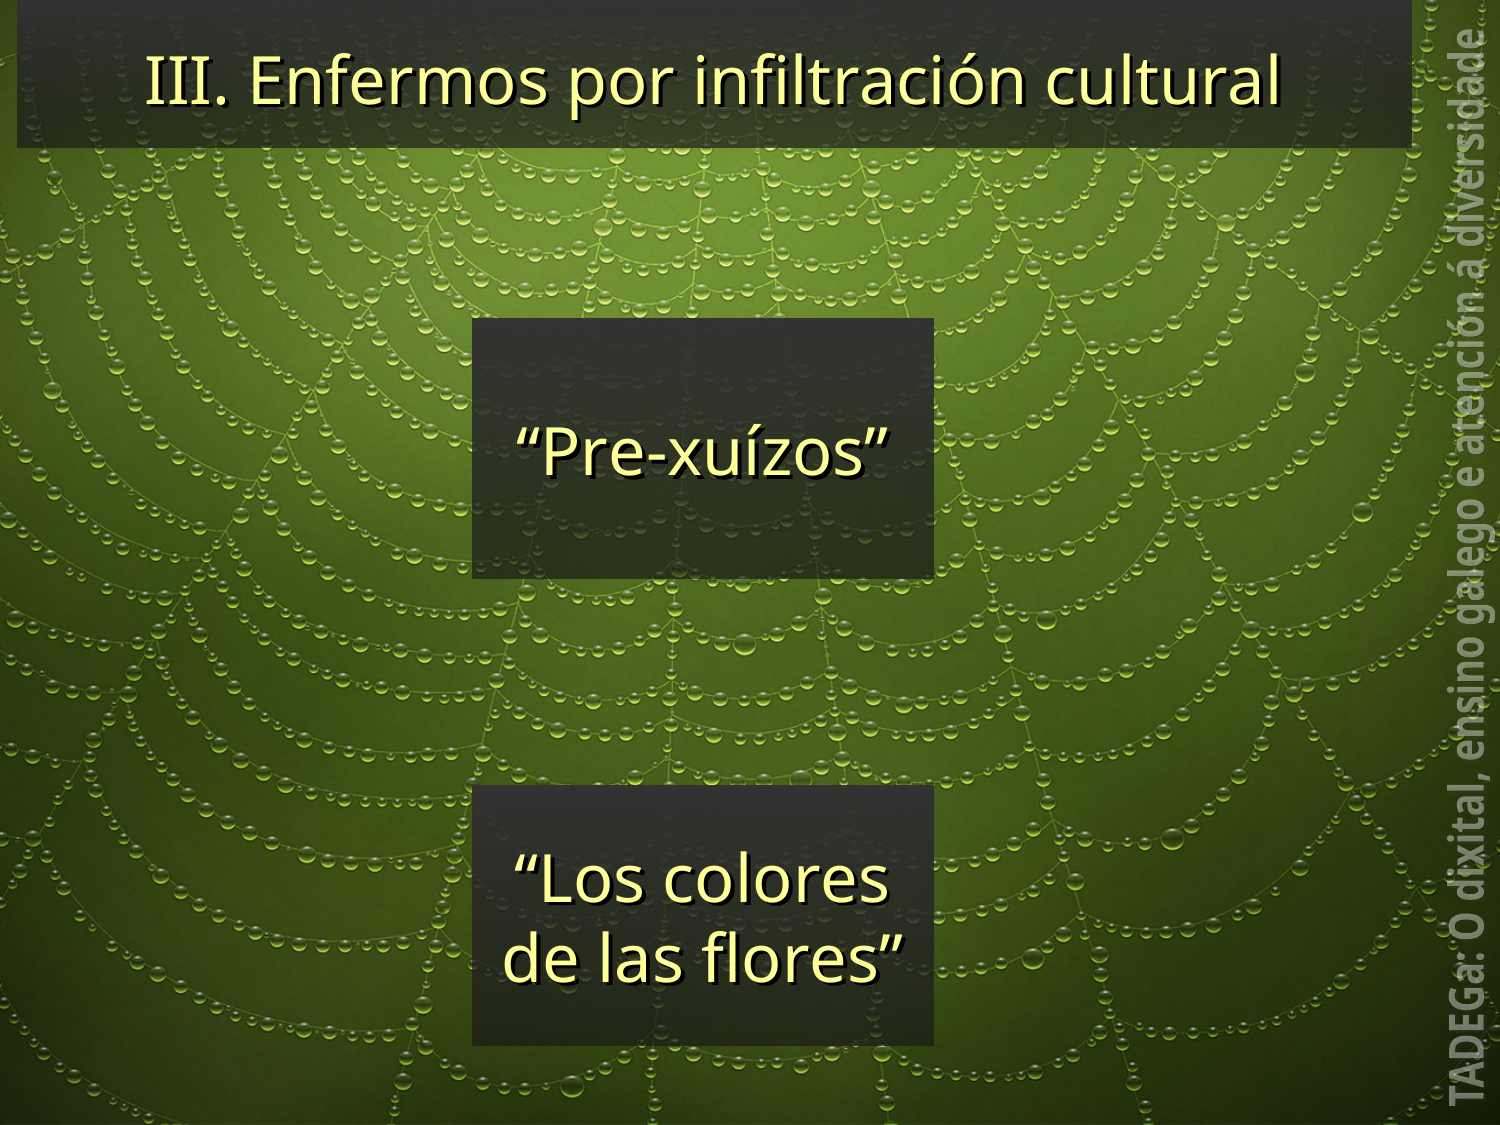

# III. Enfermos por infiltración cultural
“Pre-xuízos”
“Los colores de las flores”